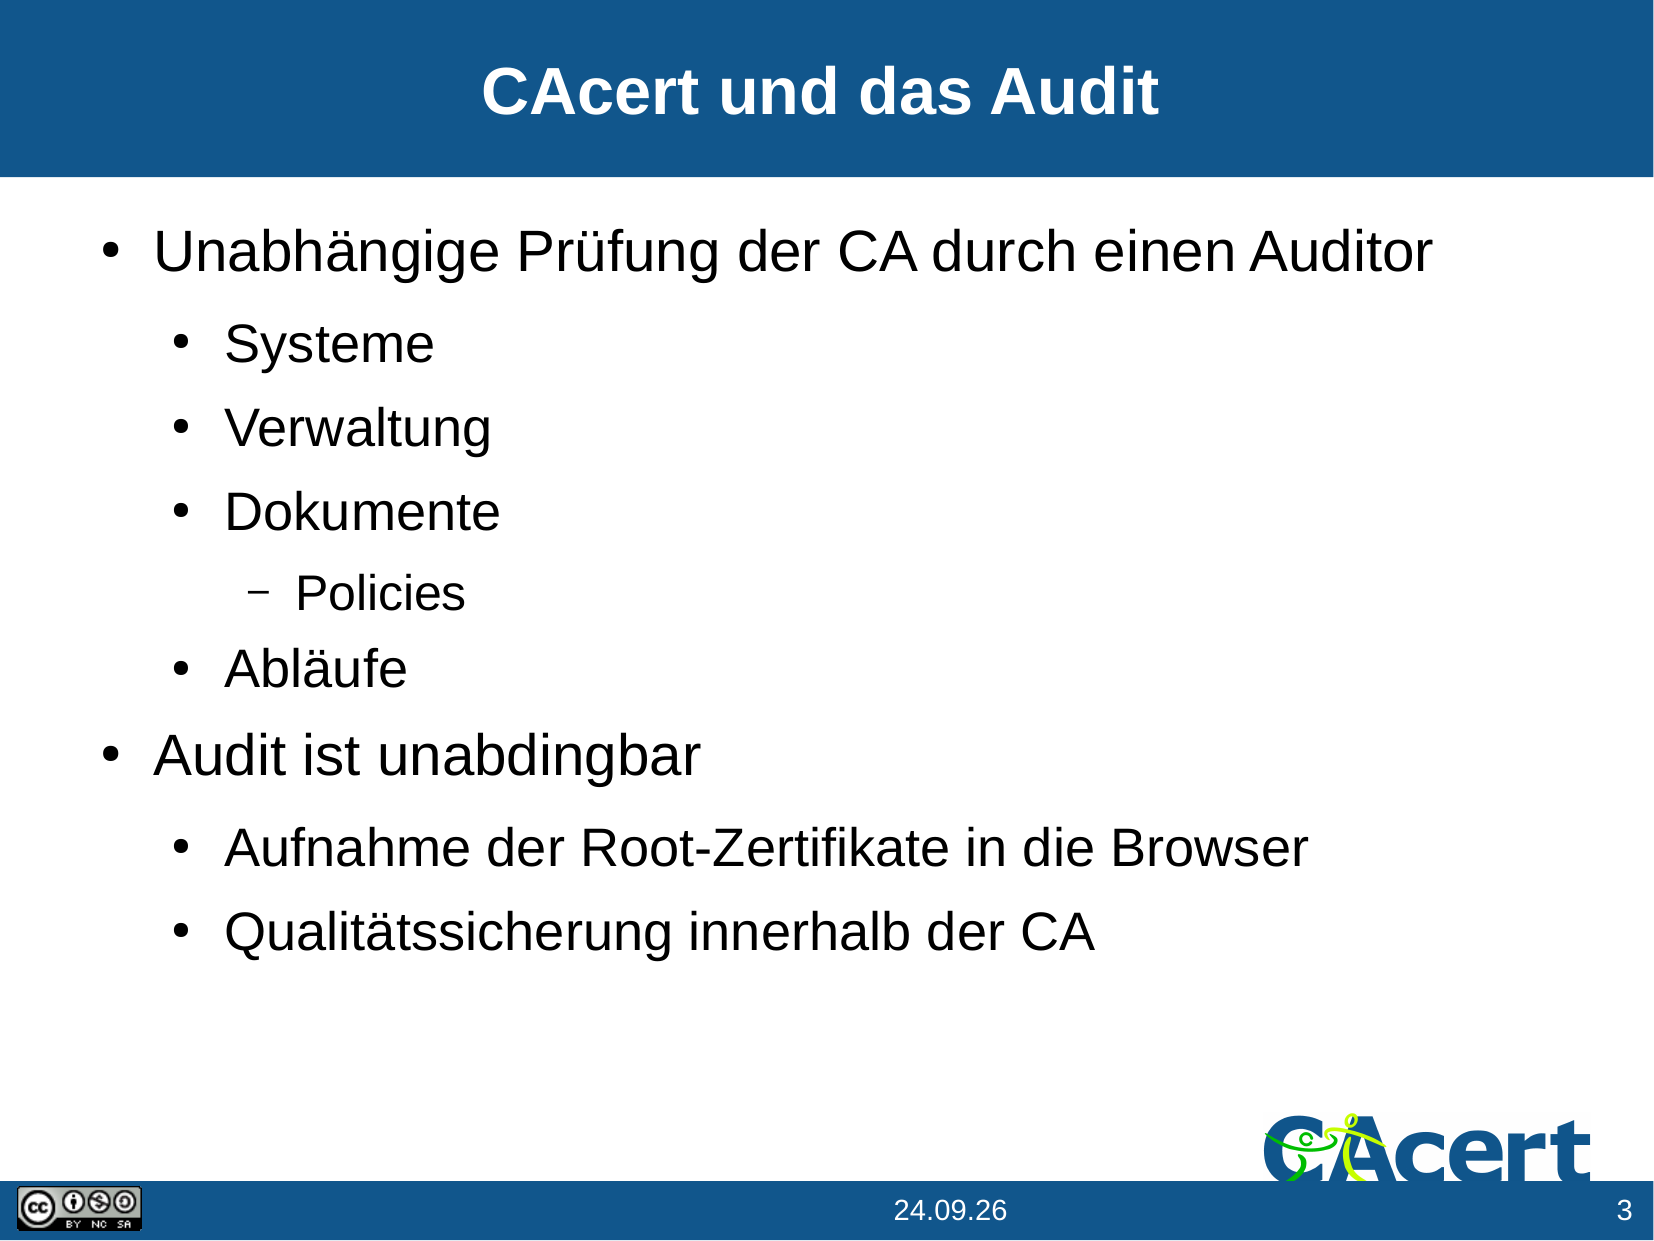

# CAcert und das Audit
Unabhängige Prüfung der CA durch einen Auditor
Systeme
Verwaltung
Dokumente
Policies
Abläufe
Audit ist unabdingbar
Aufnahme der Root-Zertifikate in die Browser
Qualitätssicherung innerhalb der CA